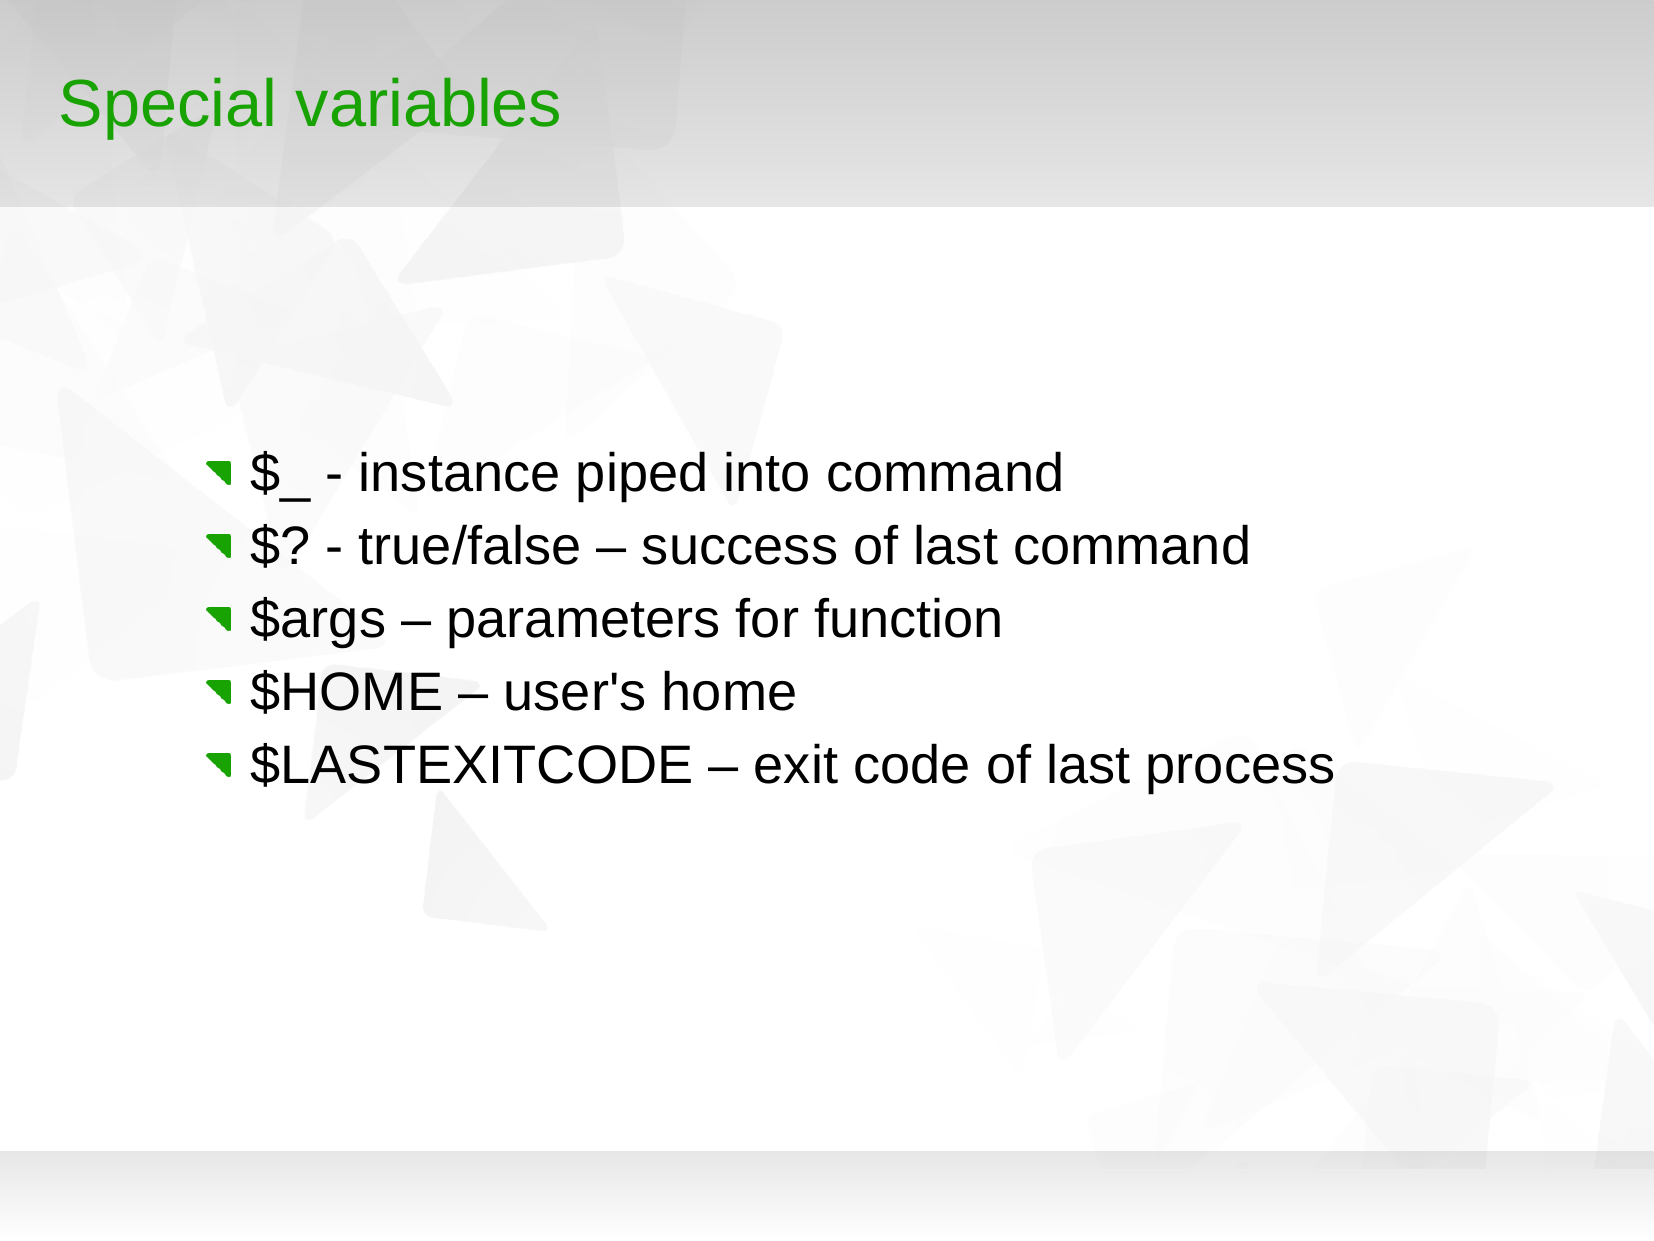

# Special variables
$_ - instance piped into command
$? - true/false – success of last command
$args – parameters for function
$HOME – user's home
$LASTEXITCODE – exit code of last process